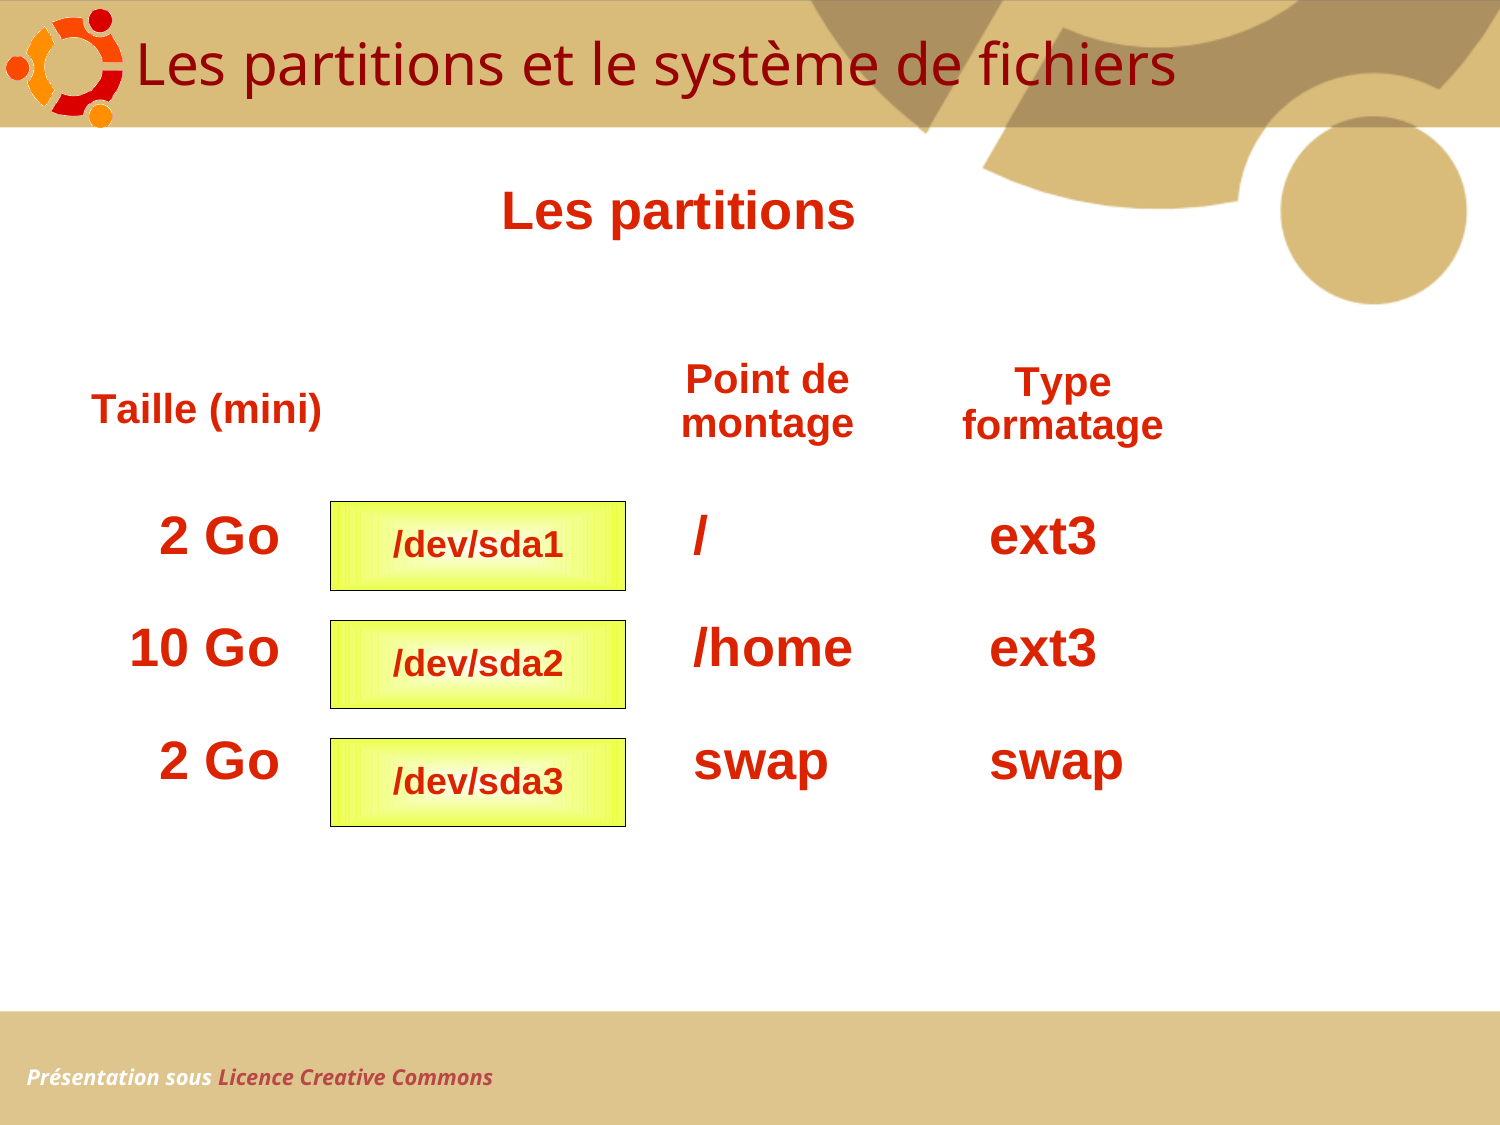

# Les partitions et le système de fichiers
Les partitions
Point de
montage
Type
formatage
Taille (mini)
2 Go
10 Go
2 Go
/dev/sda1
/
/home
swap
ext3
ext3
swap
/dev/sda2
/dev/sda3